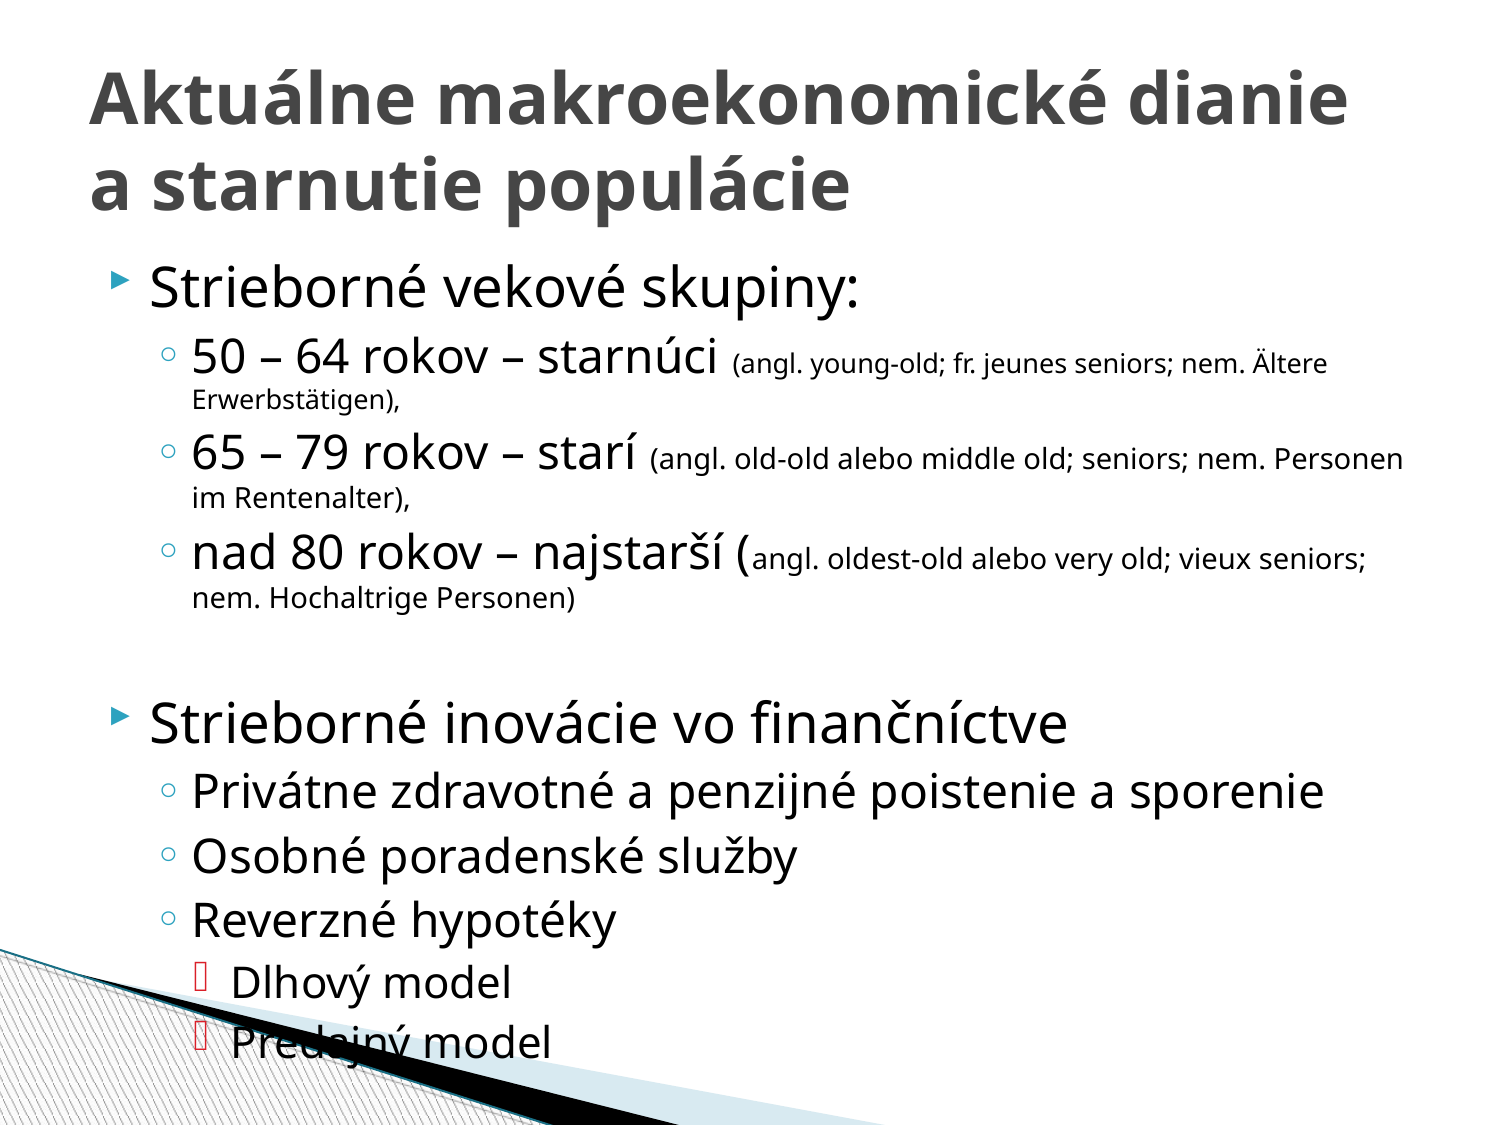

Aktuálne makroekonomické dianie a starnutie populácie
# Strieborné vekové skupiny:
50 – 64 rokov – starnúci (angl. young-old; fr. jeunes seniors; nem. Ältere Erwerbstätigen),
65 – 79 rokov – starí (angl. old-old alebo middle old; seniors; nem. Personen im Rentenalter),
nad 80 rokov – najstarší (angl. oldest-old alebo very old; vieux seniors; nem. Hochaltrige Personen)
Strieborné inovácie vo finančníctve
Privátne zdravotné a penzijné poistenie a sporenie
Osobné poradenské služby
Reverzné hypotéky
Dlhový model
Predajný model